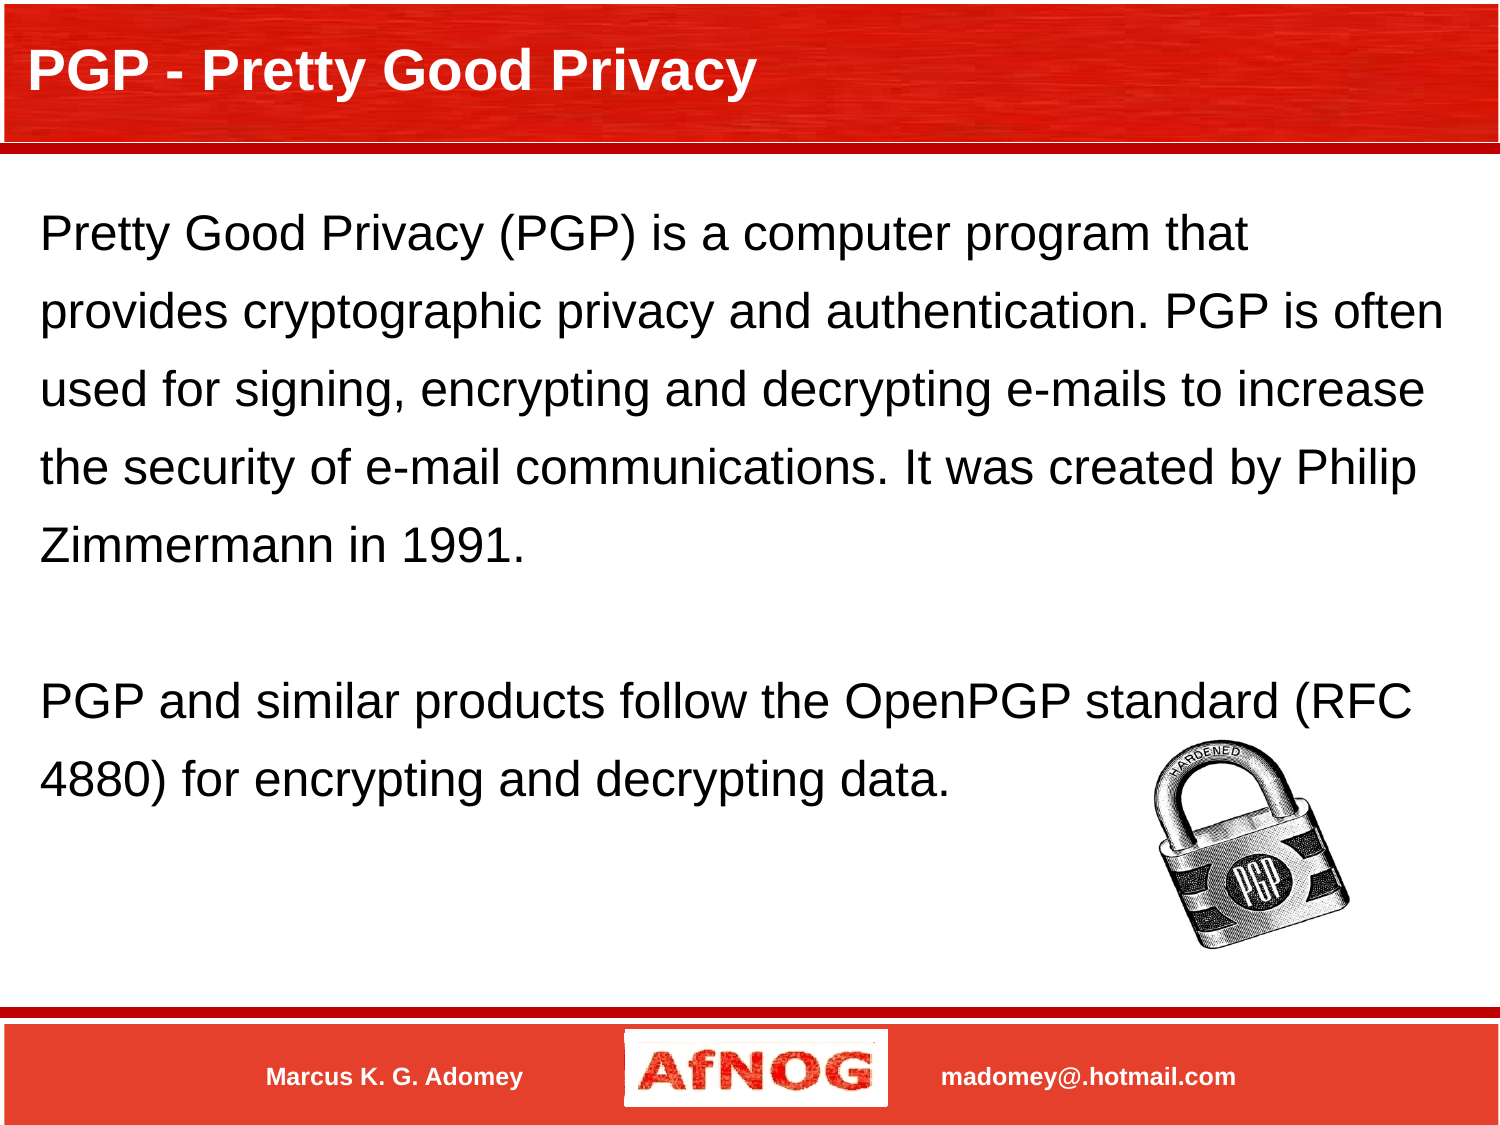

PGP - Pretty Good Privacy
Pretty Good Privacy (PGP) is a computer program that provides cryptographic privacy and authentication. PGP is often used for signing, encrypting and decrypting e-mails to increase the security of e-mail communications. It was created by Philip Zimmermann in 1991.
PGP and similar products follow the OpenPGP standard (RFC 4880) for encrypting and decrypting data.